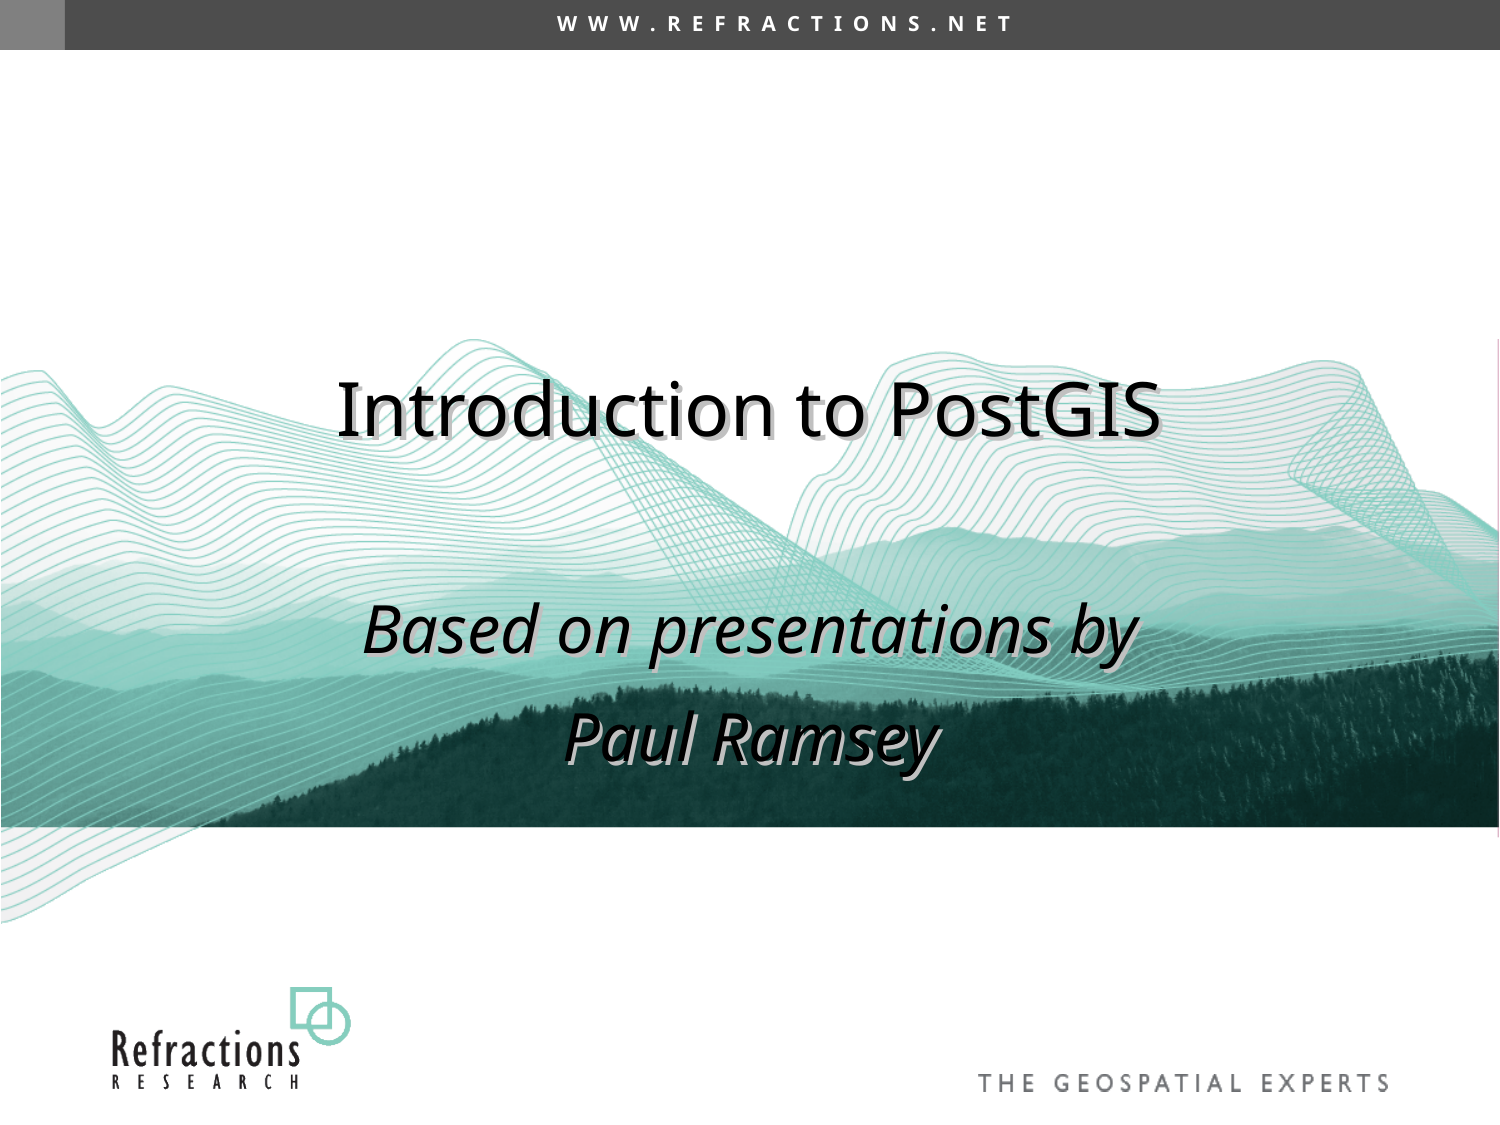

# Introduction to PostGIS
Based on presentations by
Paul Ramsey